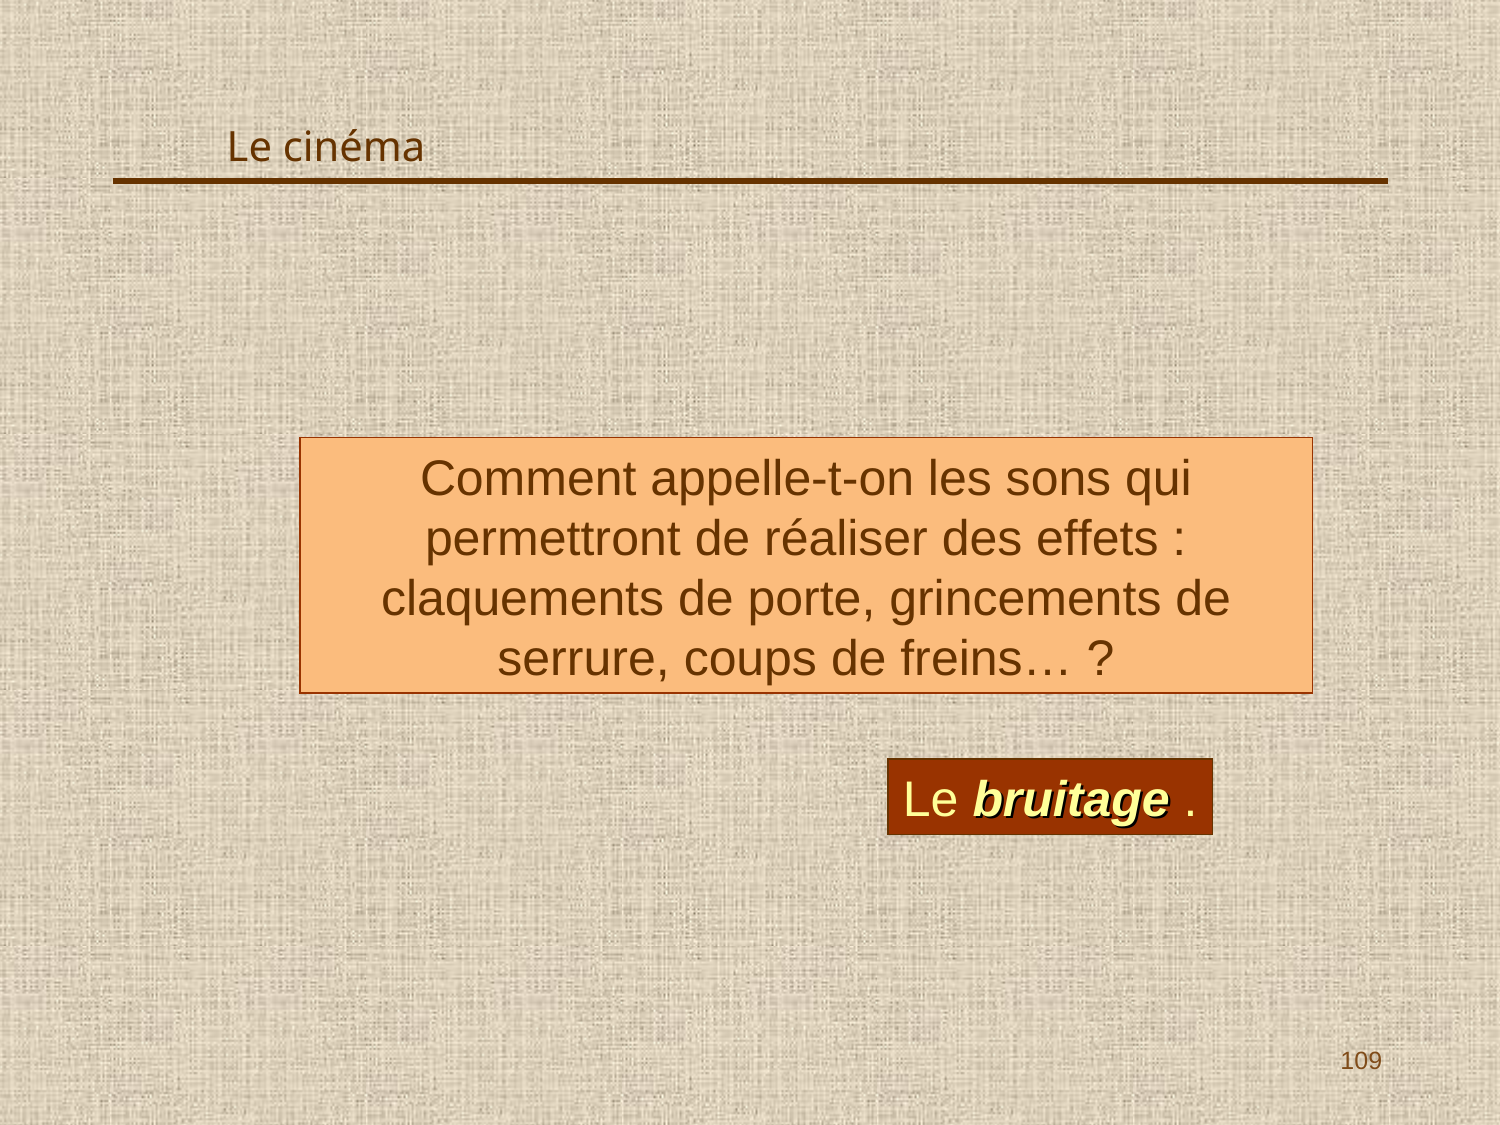

Le cinéma
Comment appelle-t-on les sons qui permettront de réaliser des effets : claquements de porte, grincements de serrure, coups de freins… ?
Le bruitage .
109